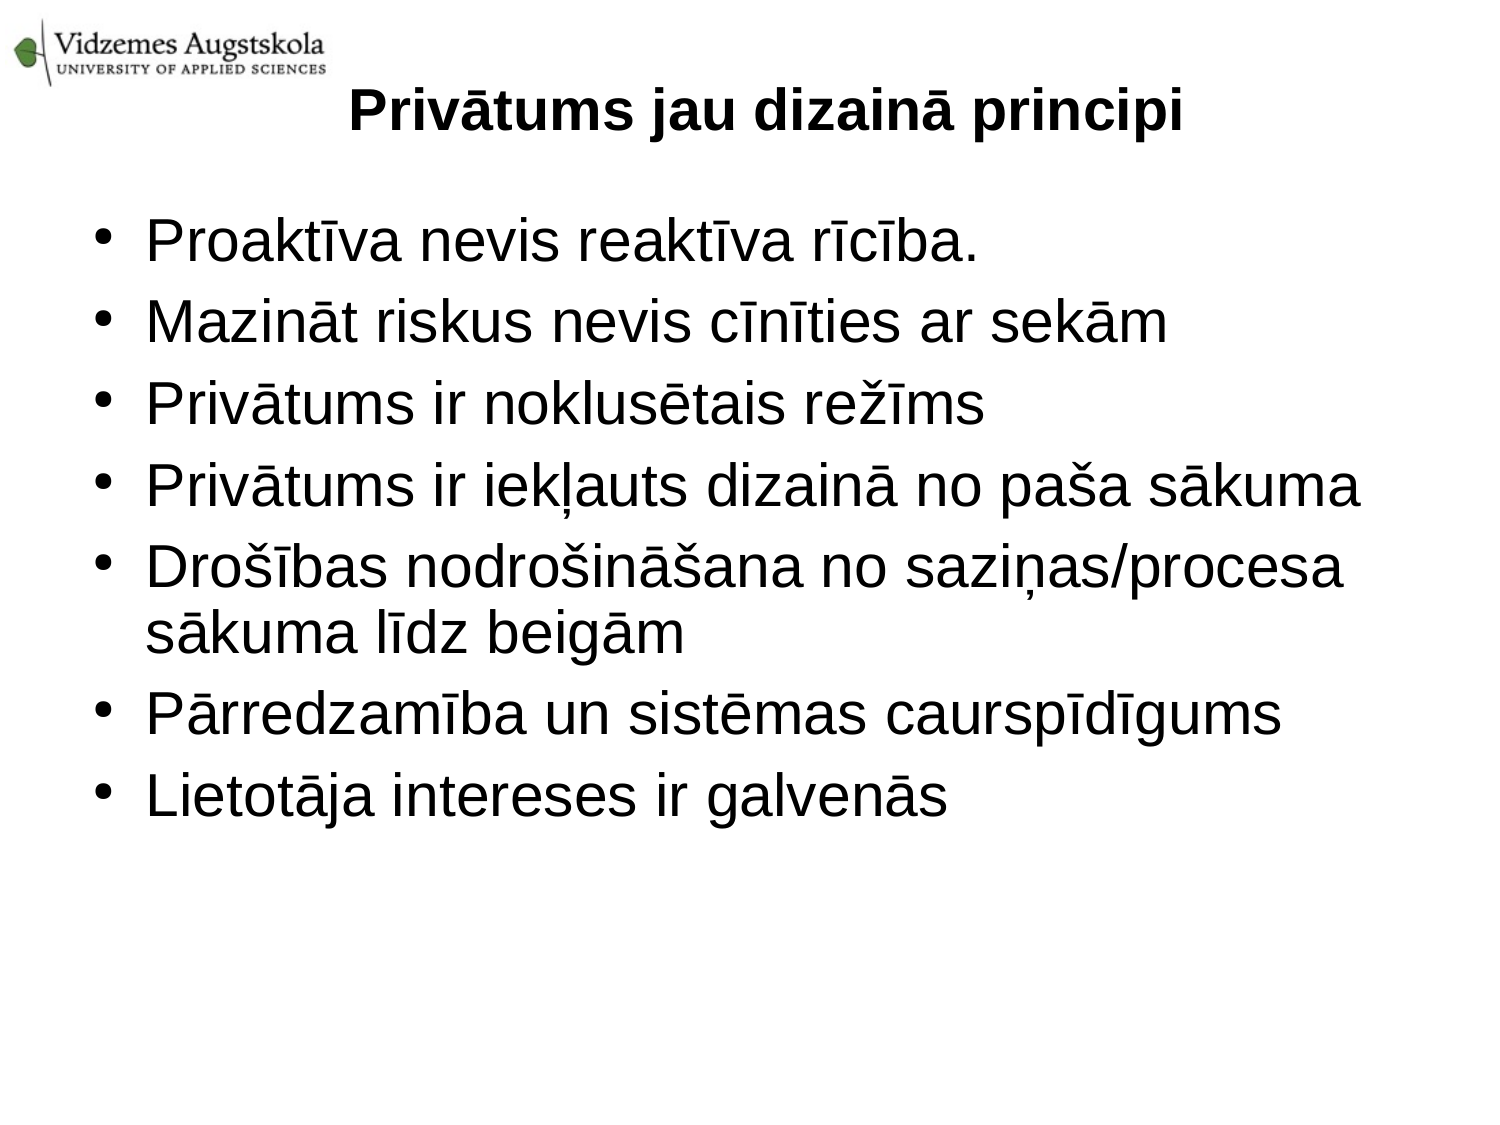

# Privātums jau dizainā principi
Proaktīva nevis reaktīva rīcība.
Mazināt riskus nevis cīnīties ar sekām
Privātums ir noklusētais režīms
Privātums ir iekļauts dizainā no paša sākuma
Drošības nodrošināšana no saziņas/procesa sākuma līdz beigām
Pārredzamība un sistēmas caurspīdīgums
Lietotāja intereses ir galvenās